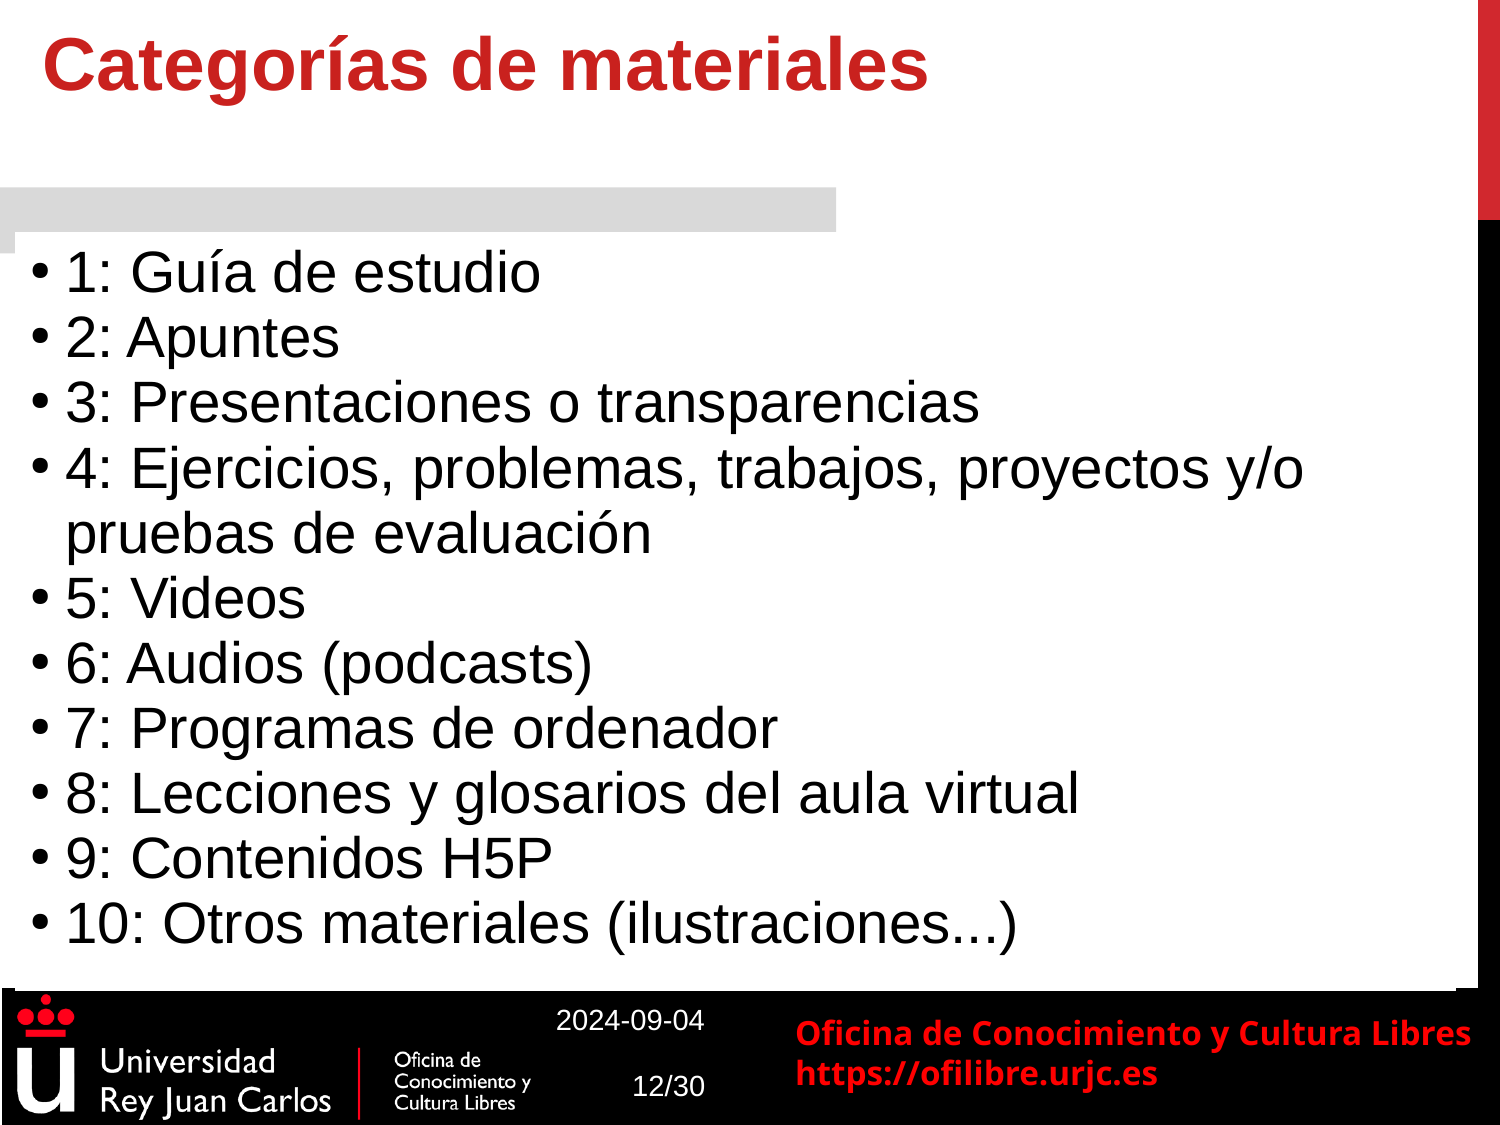

#
Categorías de materiales
1: Guía de estudio
2: Apuntes
3: Presentaciones o transparencias
4: Ejercicios, problemas, trabajos, proyectos y/o pruebas de evaluación
5: Videos
6: Audios (podcasts)
7: Programas de ordenador
8: Lecciones y glosarios del aula virtual
9: Contenidos H5P
10: Otros materiales (ilustraciones...)